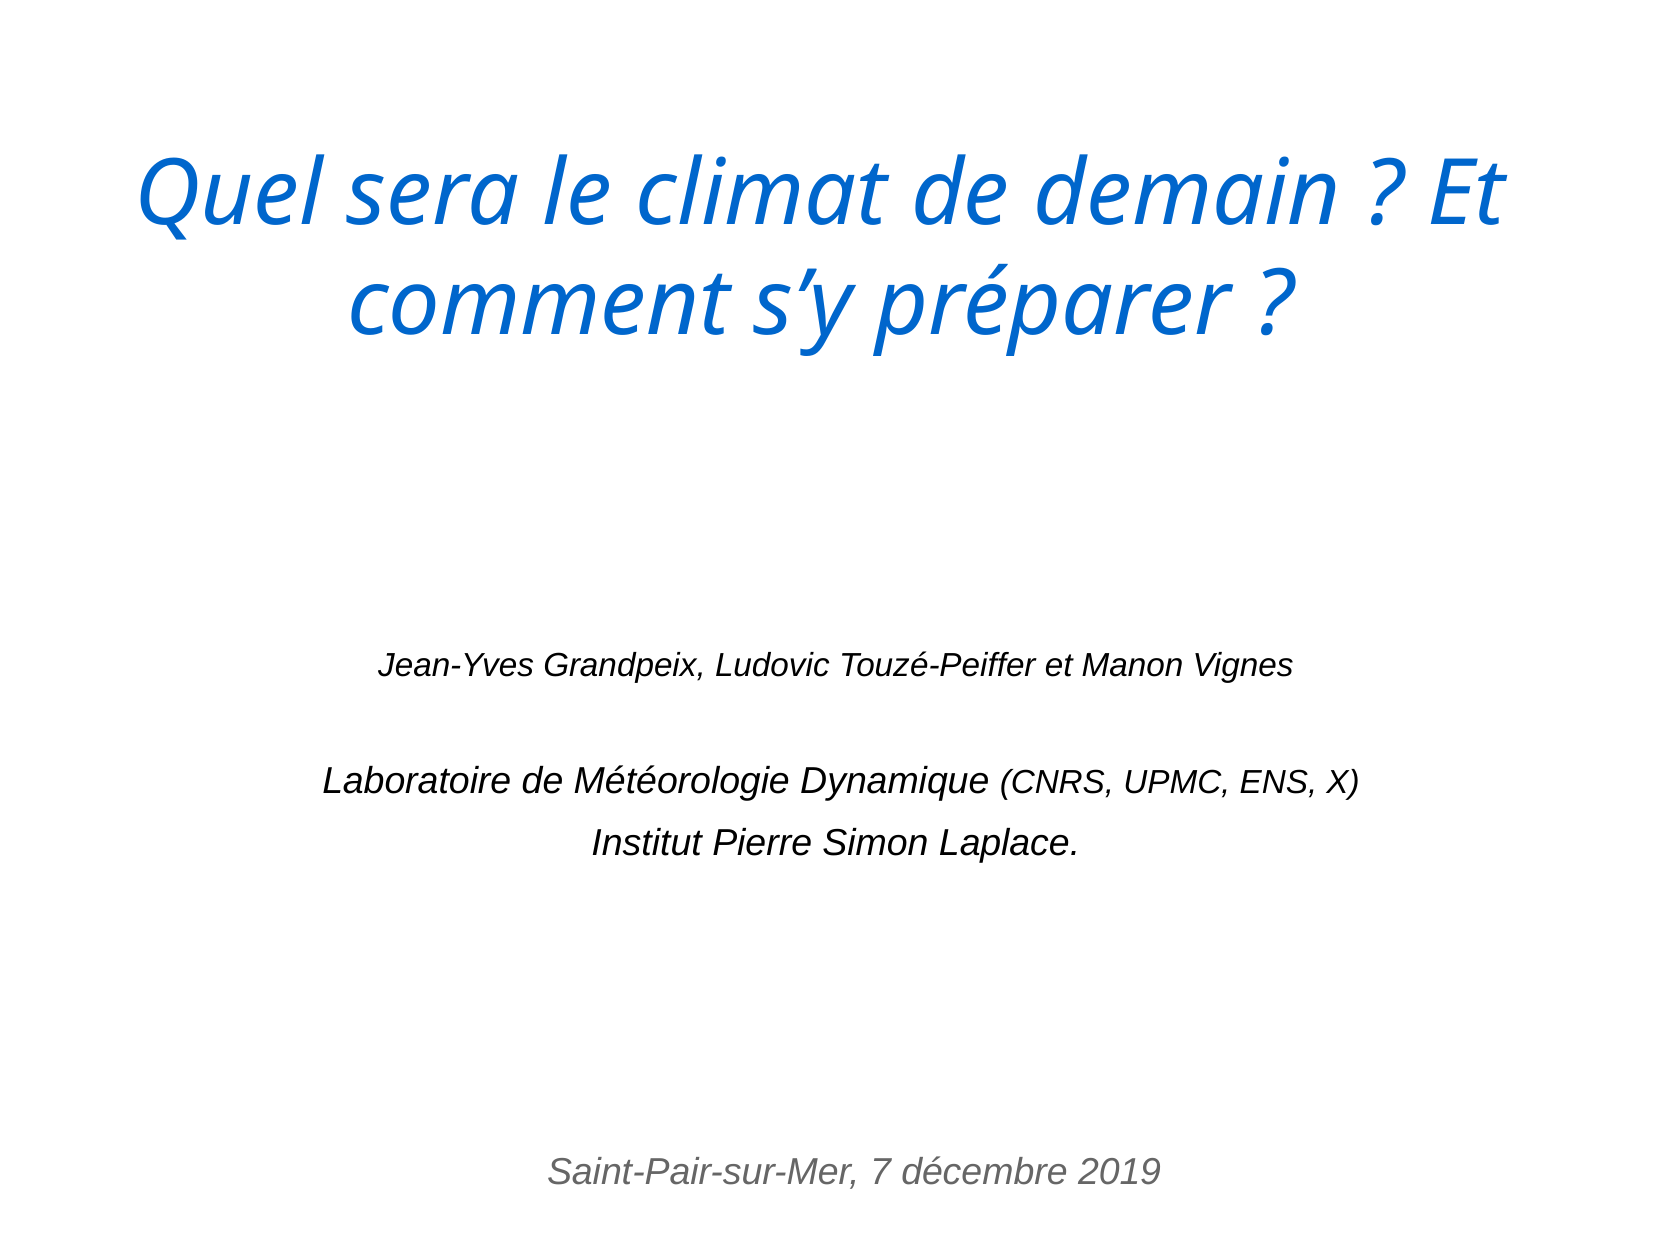

Quel sera le climat de demain ? Et comment s’y préparer ?
Jean-Yves Grandpeix, Ludovic Touzé-Peiffer et Manon Vignes
Laboratoire de Météorologie Dynamique (CNRS, UPMC, ENS, X)
Institut Pierre Simon Laplace.
Saint-Pair-sur-Mer, 7 décembre 2019